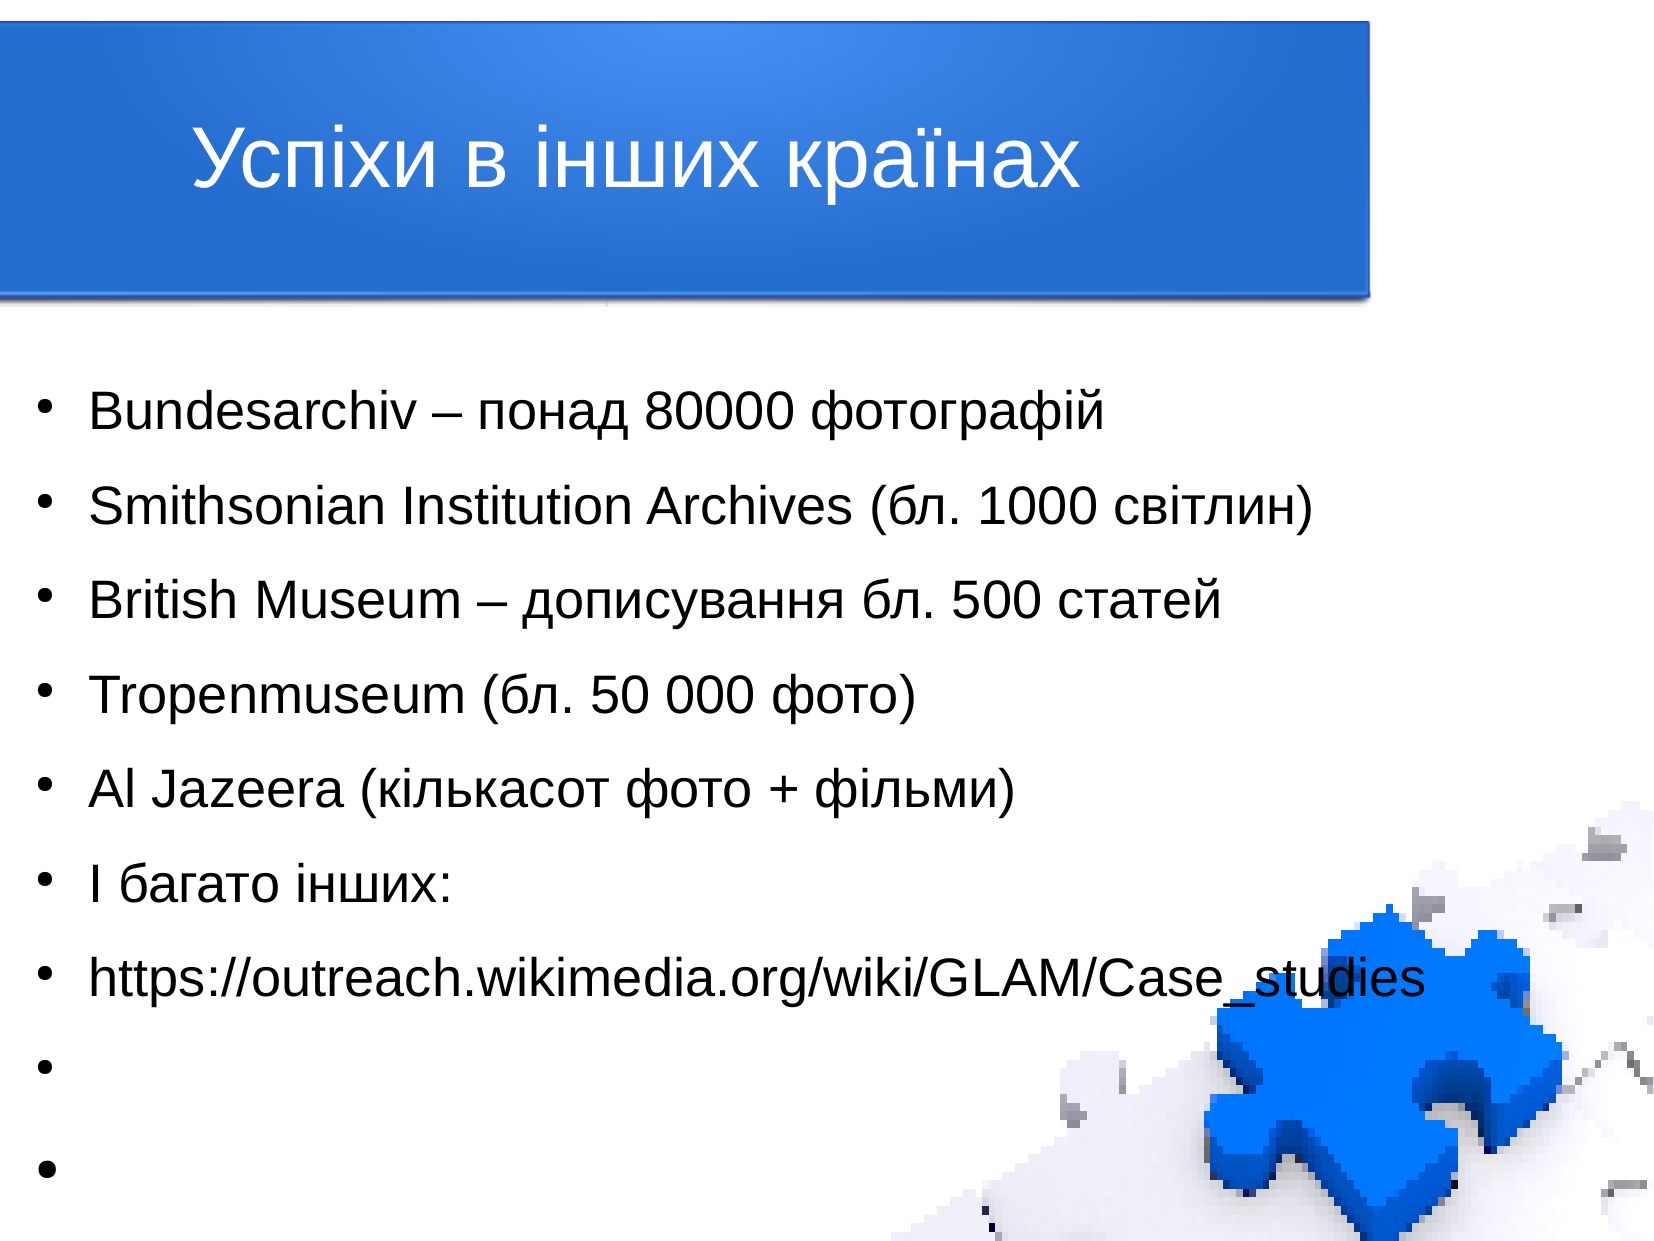

Успіхи в інших країнах
Bundesarchiv – понад 80000 фотографій
Smithsonian Institution Archives (бл. 1000 світлин)
British Museum – дописування бл. 500 статей
Tropenmuseum (бл. 50 000 фото)
Al Jazeera (кількасот фото + фільми)
І багато інших:
https://outreach.wikimedia.org/wiki/GLAM/Case_studies
# Clean & simple